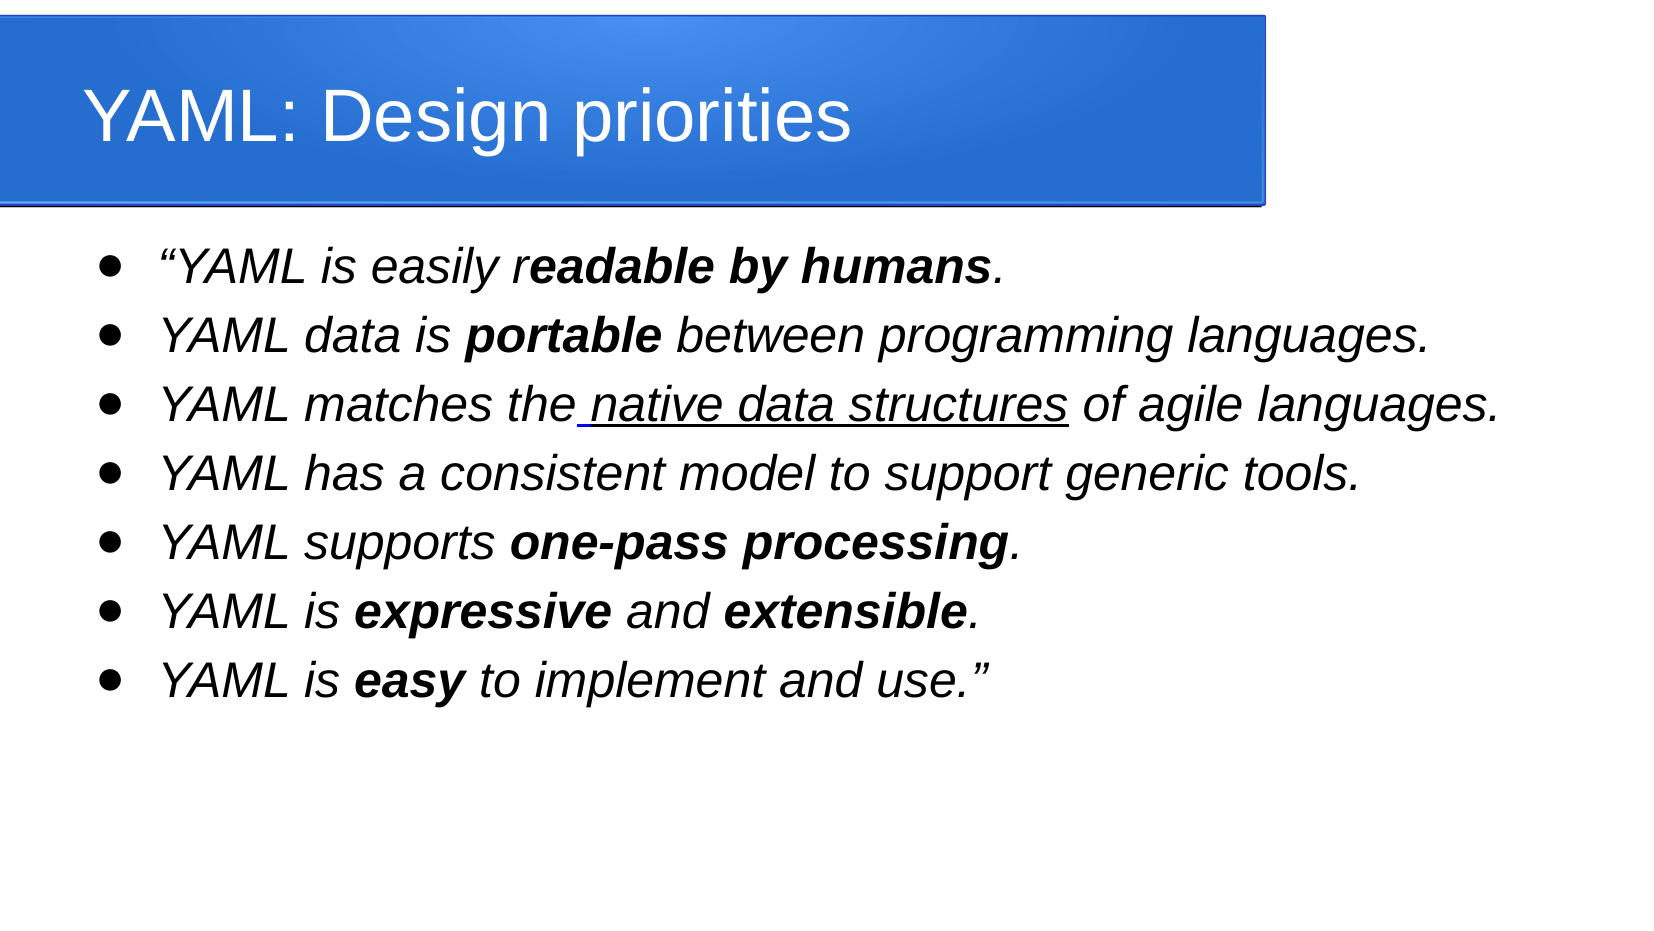

YAML: Design priorities
“YAML is easily readable by humans.
YAML data is portable between programming languages.
YAML matches the native data structures of agile languages.
YAML has a consistent model to support generic tools.
YAML supports one-pass processing.
YAML is expressive and extensible.
YAML is easy to implement and use.”